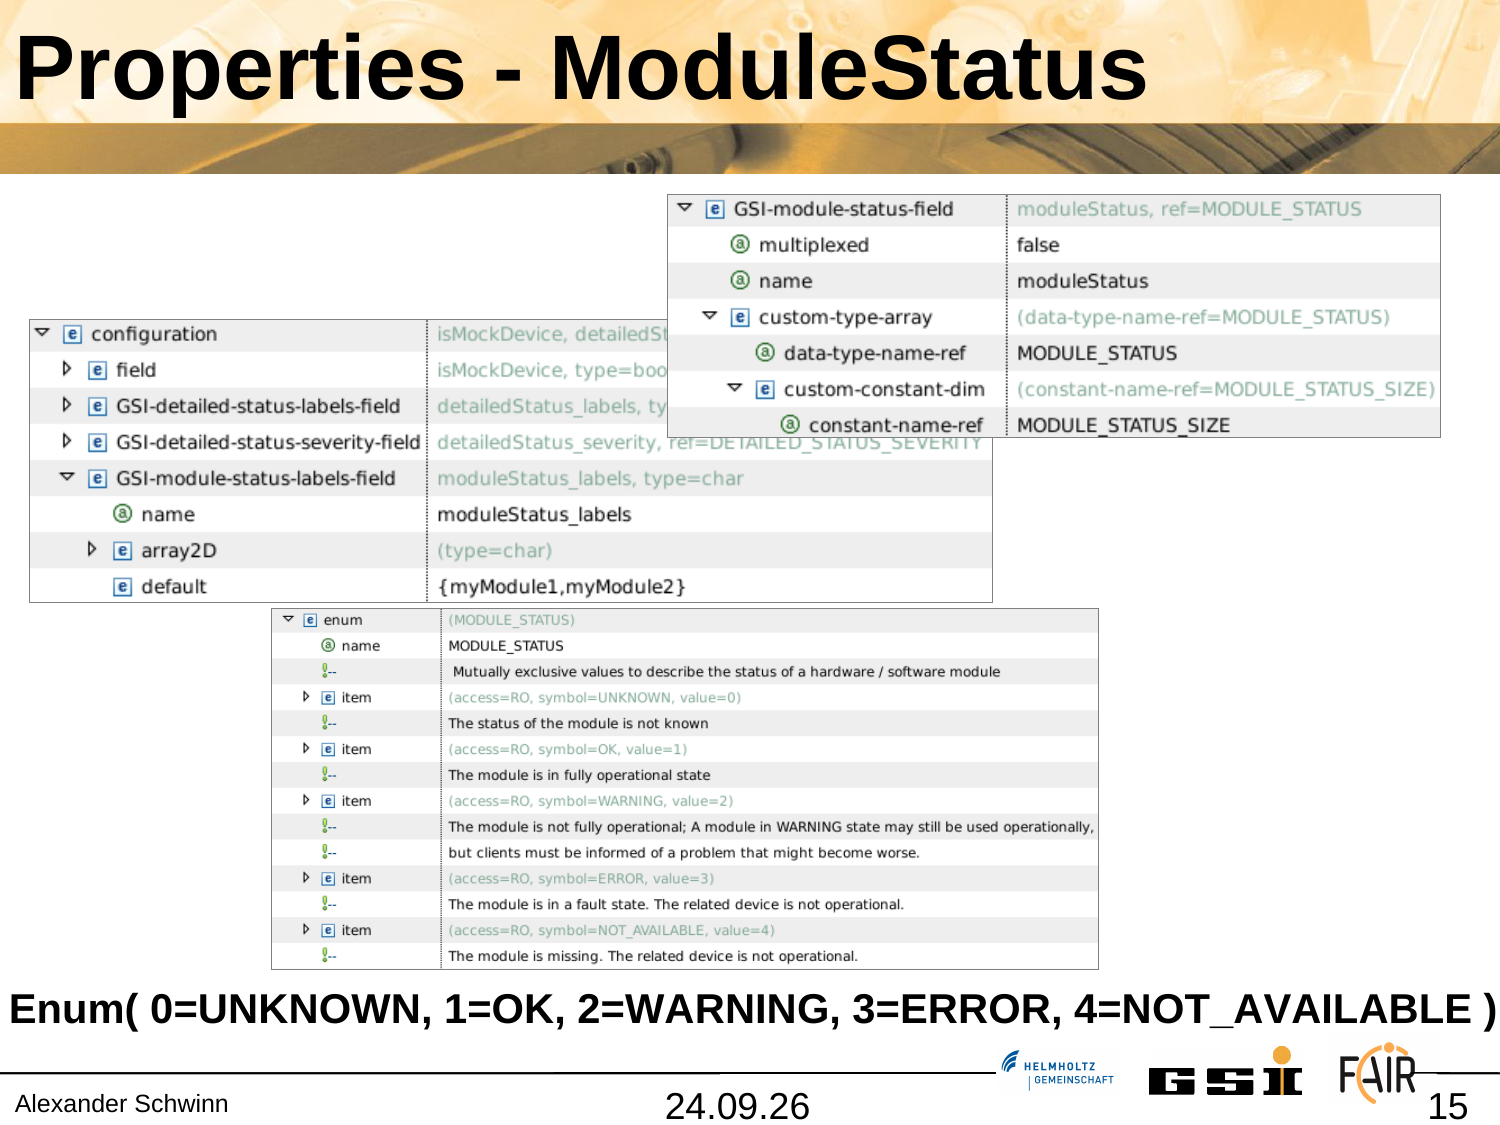

# Properties - ModuleStatus
Enum( 0=UNKNOWN, 1=OK, 2=WARNING, 3=ERROR, 4=NOT_AVAILABLE )
15